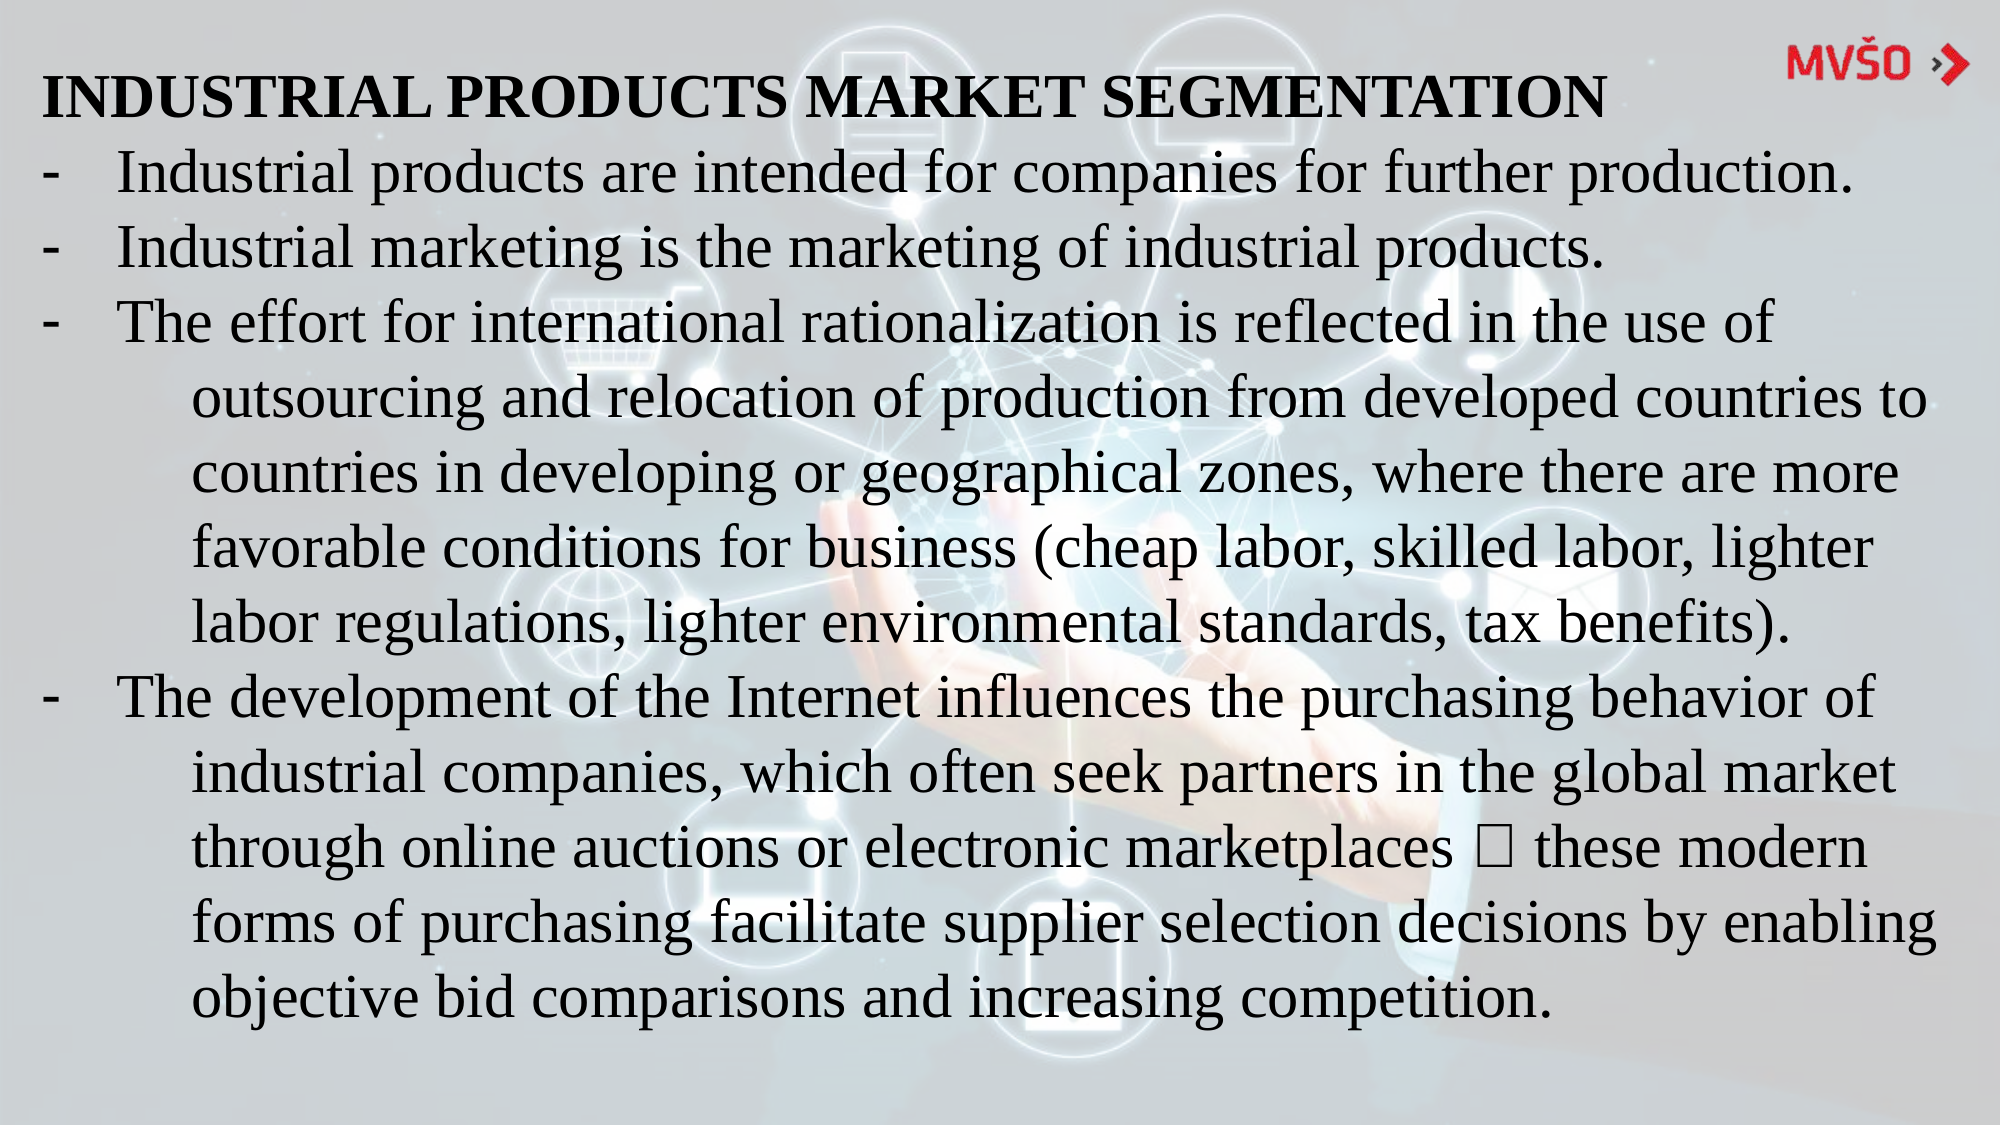

INDUSTRIAL PRODUCTS MARKET SEGMENTATION
Industrial products are intended for companies for further production.
Industrial marketing is the marketing of industrial products.
The effort for international rationalization is reflected in the use of outsourcing and relocation of production from developed countries to countries in developing or geographical zones, where there are more favorable conditions for business (cheap labor, skilled labor, lighter labor regulations, lighter environmental standards, tax benefits).
The development of the Internet influences the purchasing behavior of industrial companies, which often seek partners in the global market through online auctions or electronic marketplaces  these modern forms of purchasing facilitate supplier selection decisions by enabling objective bid comparisons and increasing competition.